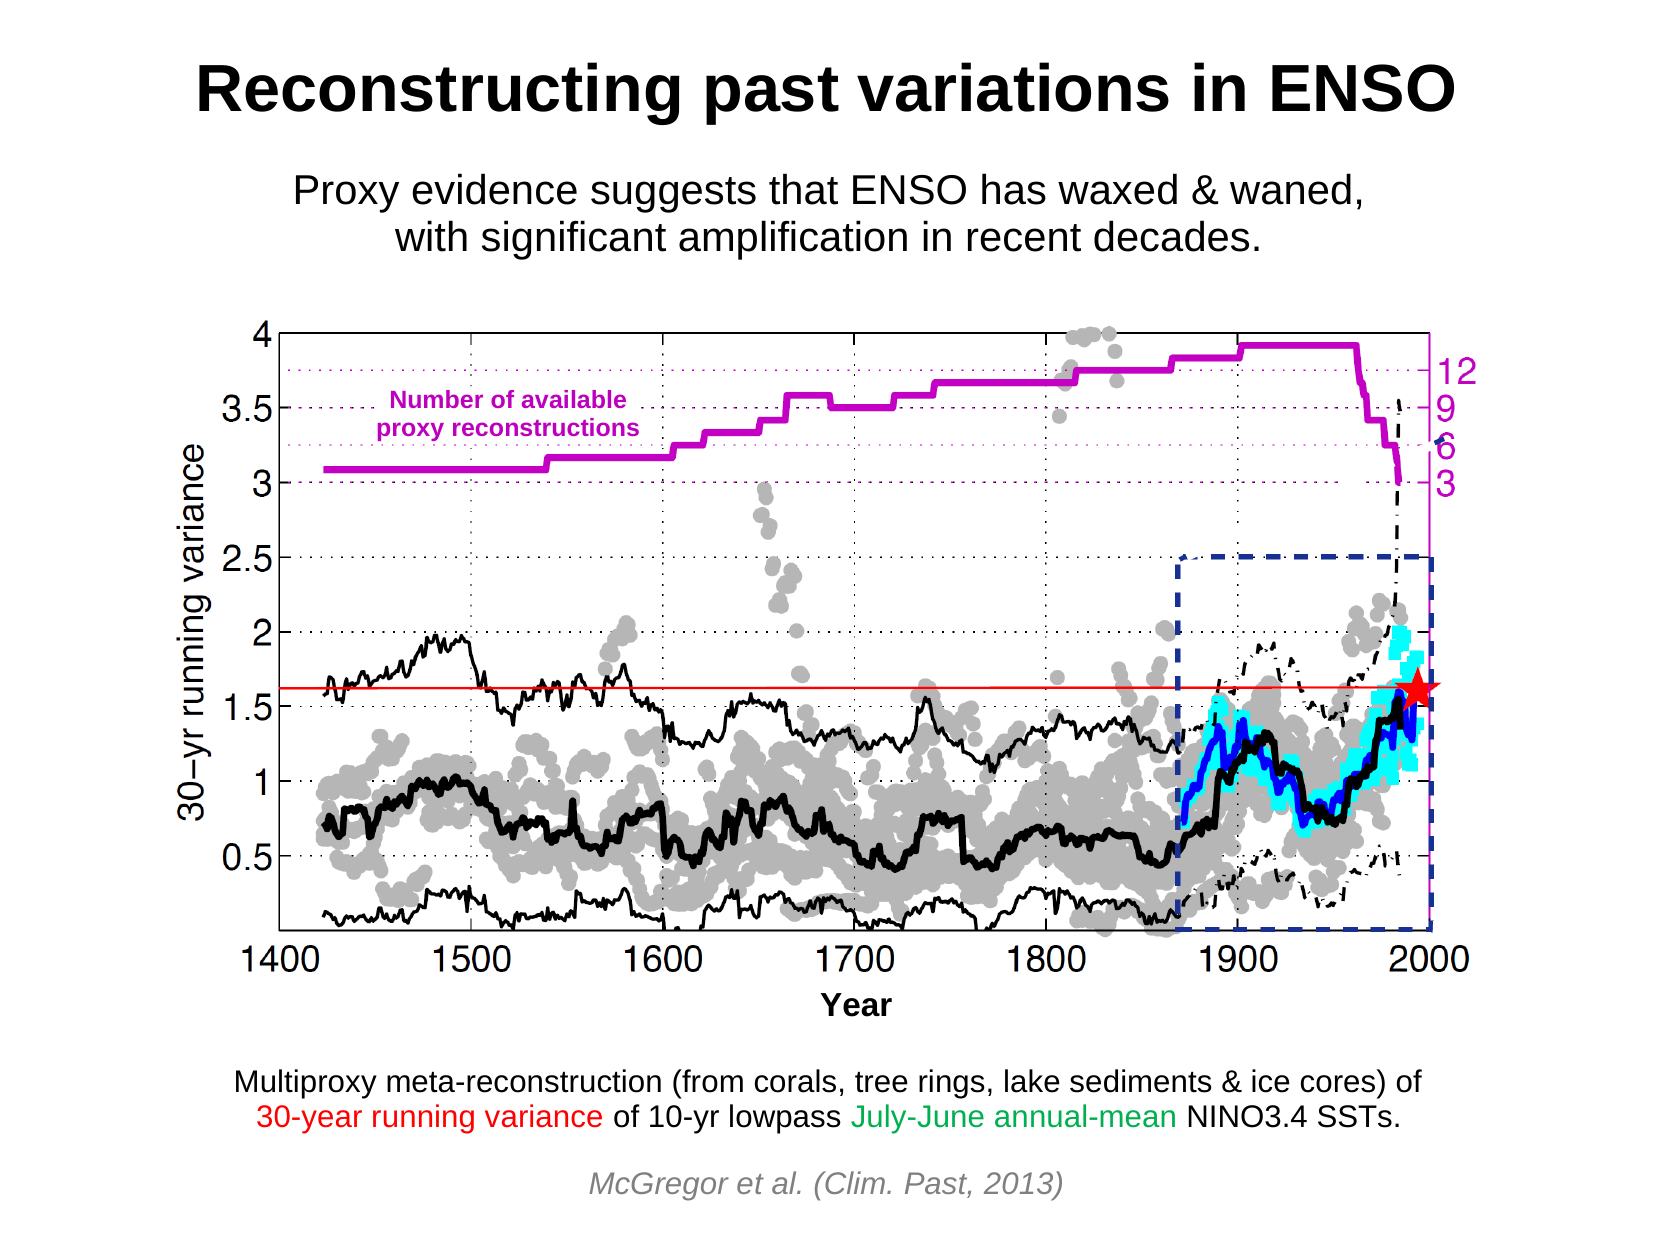

Reconstructing past variations in ENSO
Proxy evidence suggests that ENSO has waxed & waned,
with significant amplification in recent decades.
Number of available
proxy reconstructions
Year
Multiproxy meta-reconstruction (from corals, tree rings, lake sediments & ice cores) of
30-year running variance of 10-yr lowpass July-June annual-mean NINO3.4 SSTs.
McGregor et al. (Clim. Past, 2013)